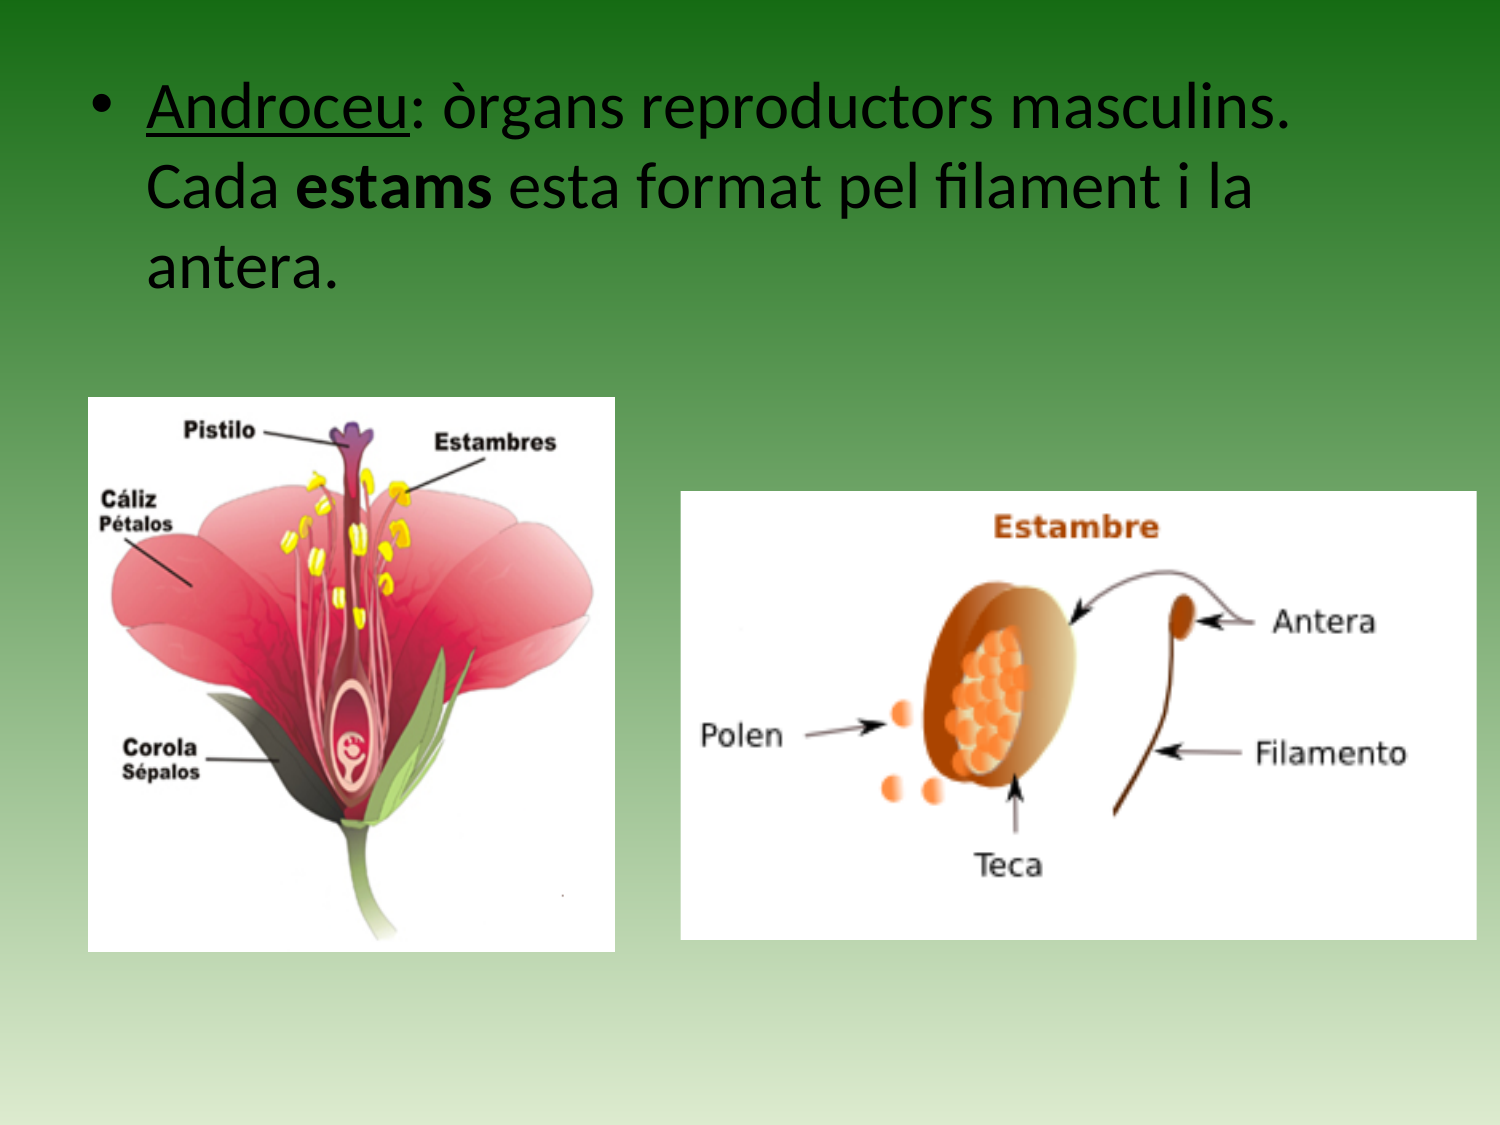

# Androceu: òrgans reproductors masculins. Cada estams esta format pel filament i la antera.